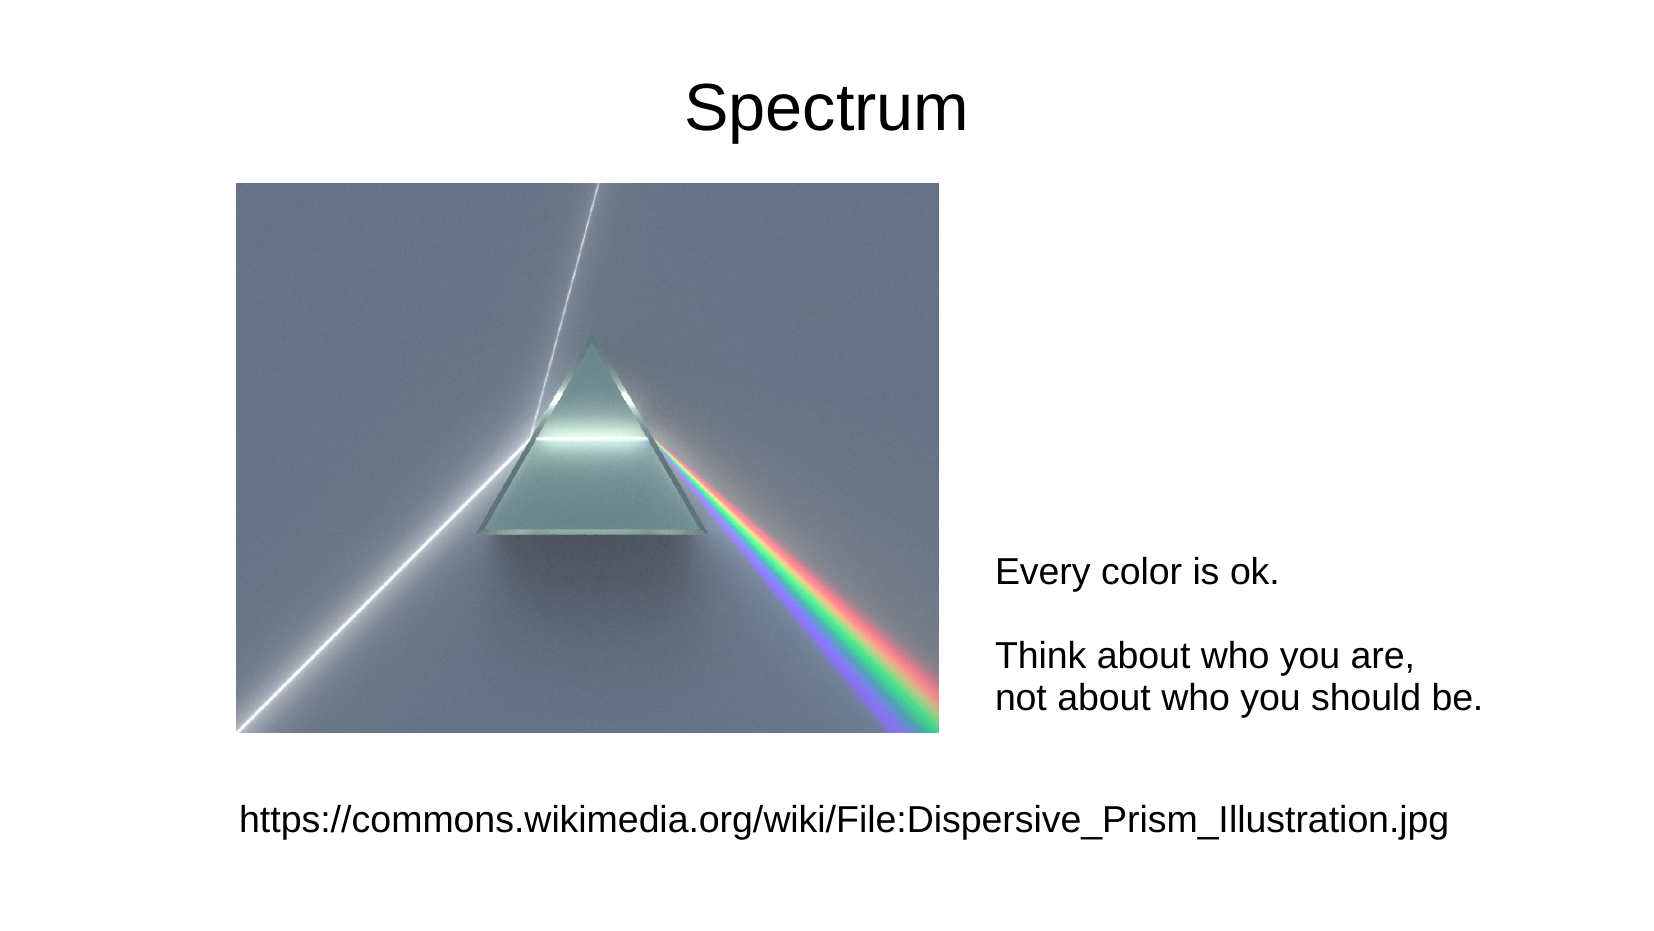

# Spectrum
Every color is ok.
Think about who you are,
not about who you should be.
https://commons.wikimedia.org/wiki/File:Dispersive_Prism_Illustration.jpg